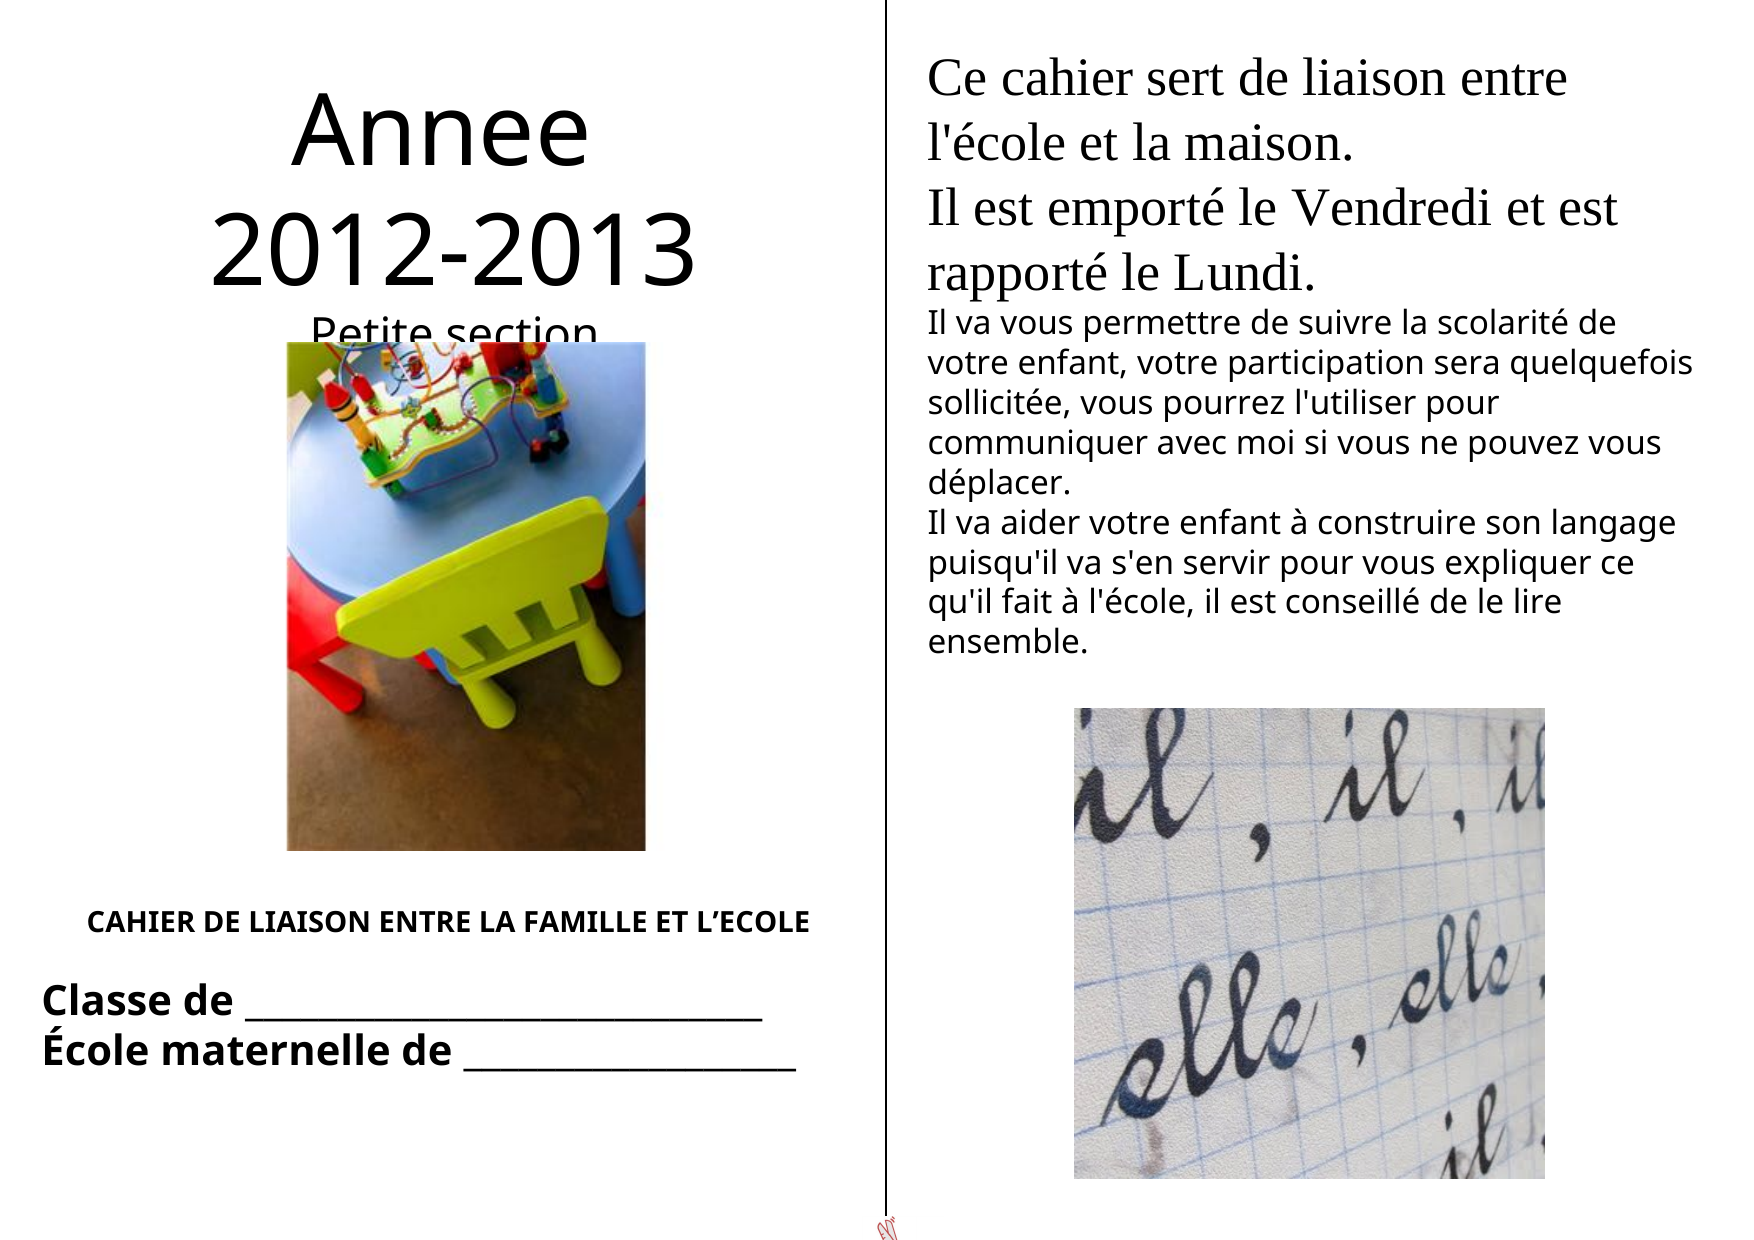

Ce cahier sert de liaison entre
l'école et la maison.
Il est emporté le Vendredi et est rapporté le Lundi.
Il va vous permettre de suivre la scolarité de votre enfant, votre participation sera quelquefois sollicitée, vous pourrez l'utiliser pour communiquer avec moi si vous ne pouvez vous déplacer.
Il va aider votre enfant à construire son langage puisqu'il va s'en servir pour vous expliquer ce qu'il fait à l'école, il est conseillé de le lire ensemble.
Annee
2012-2013
Petite section
CAHIER DE LIAISON ENTRE LA FAMILLE ET L’ECOLE
Classe de ____________________________
École maternelle de __________________